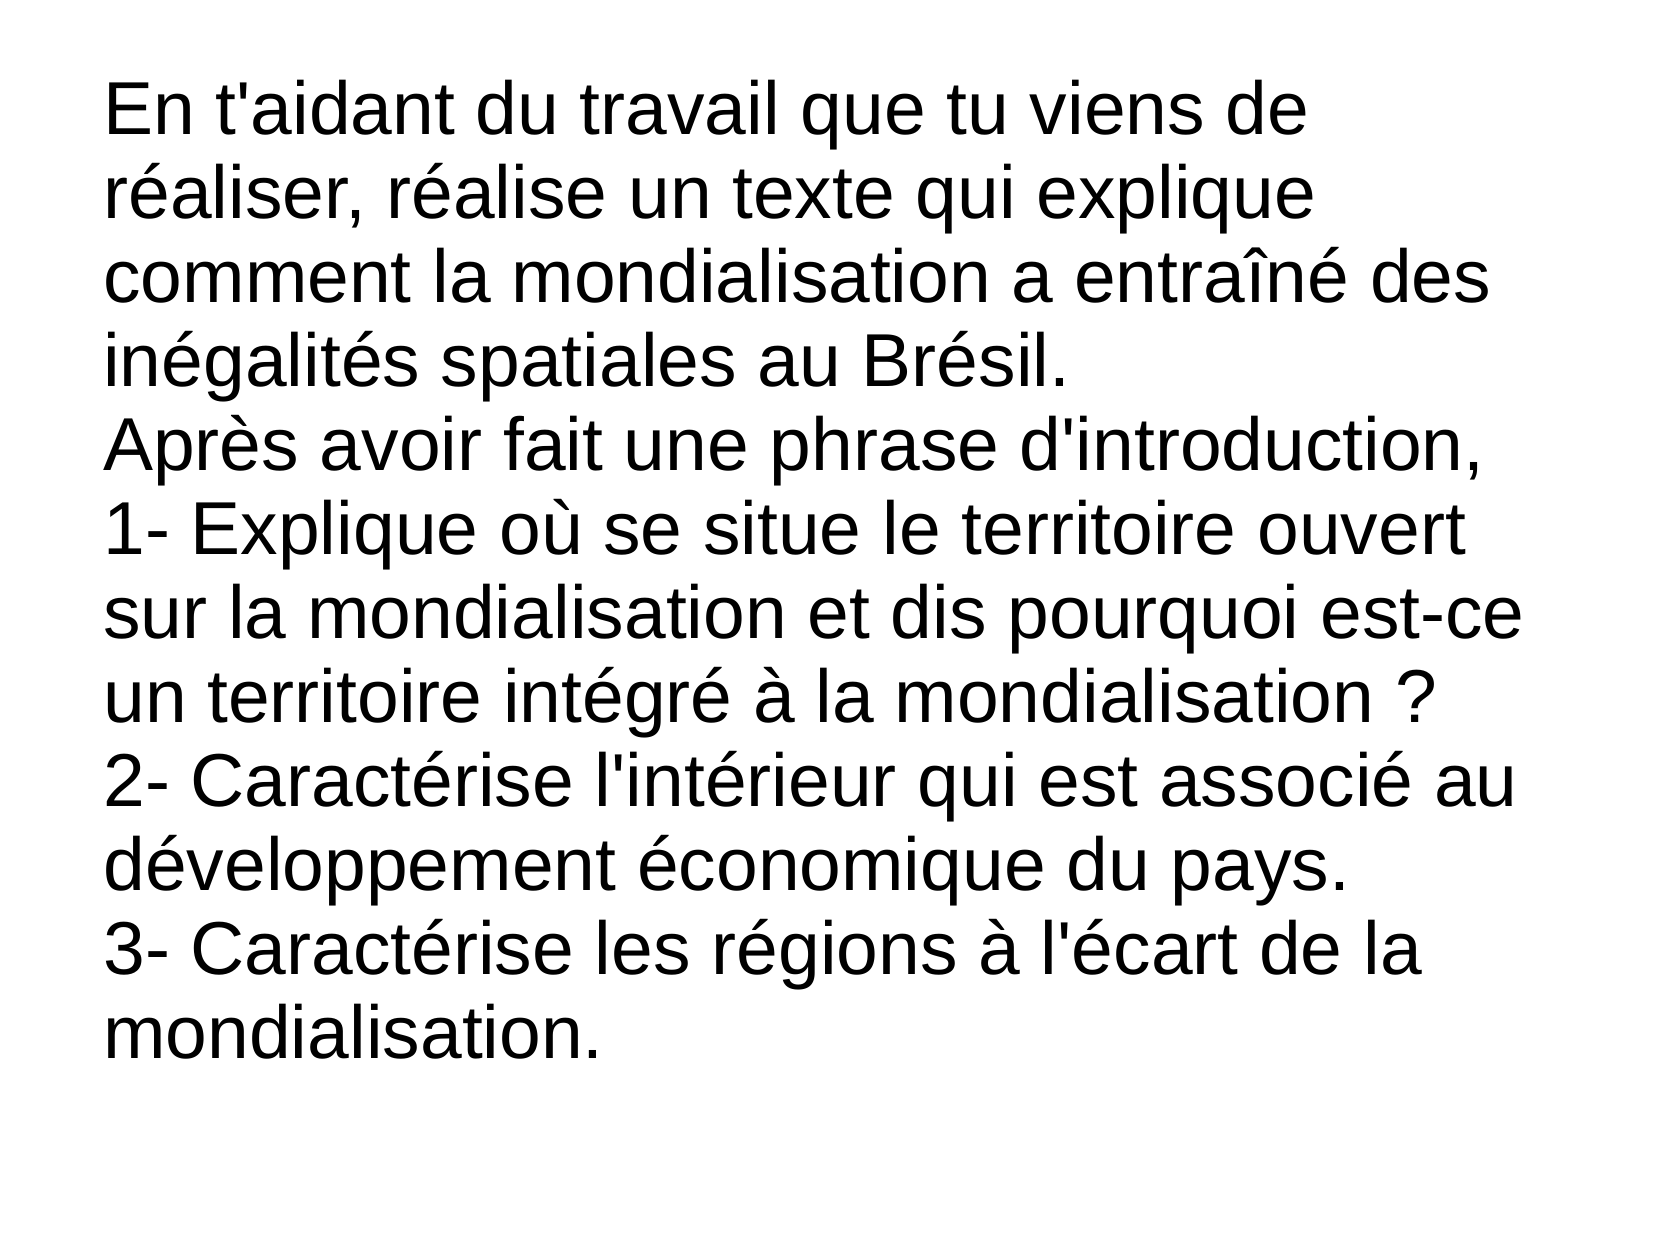

En t'aidant du travail que tu viens de réaliser, réalise un texte qui explique comment la mondialisation a entraîné des inégalités spatiales au Brésil.
Après avoir fait une phrase d'introduction,
1- Explique où se situe le territoire ouvert sur la mondialisation et dis pourquoi est-ce un territoire intégré à la mondialisation ?
2- Caractérise l'intérieur qui est associé au développement économique du pays.
3- Caractérise les régions à l'écart de la mondialisation.